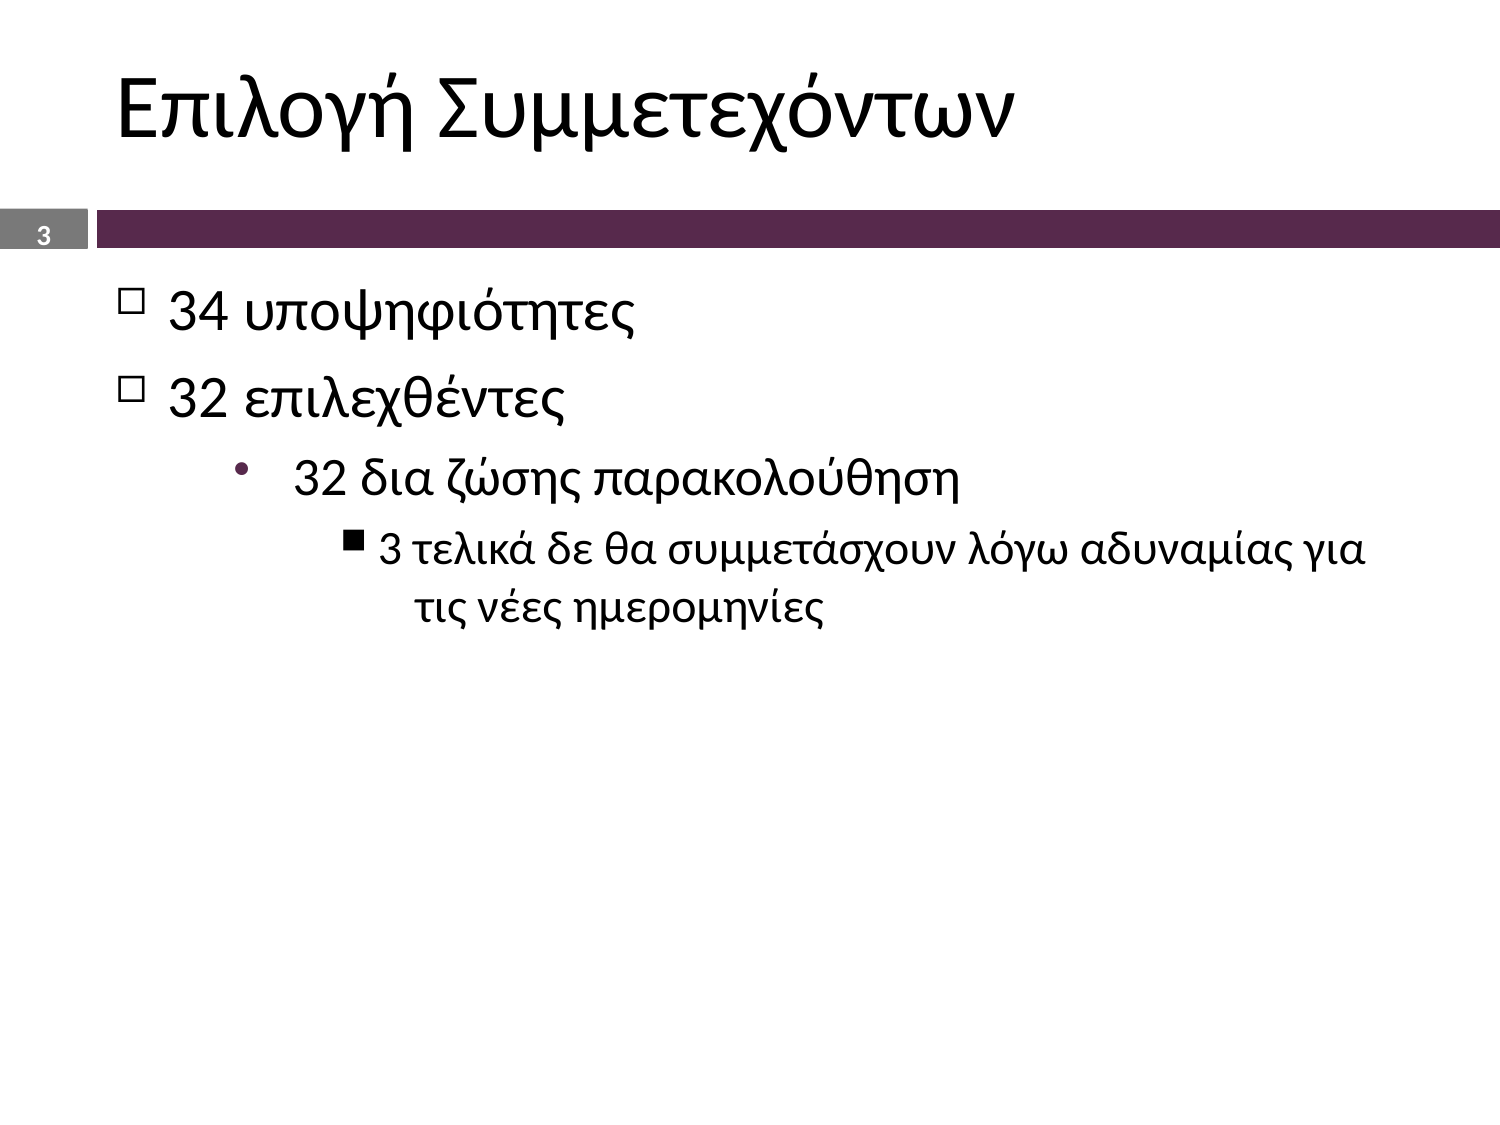

# Επιλογή Συμμετεχόντων
34 υποψηφιότητες
32 επιλεχθέντες
 32 δια ζώσης παρακολούθηση
3 τελικά δε θα συμμετάσχουν λόγω αδυναμίας για τις νέες ημερομηνίες